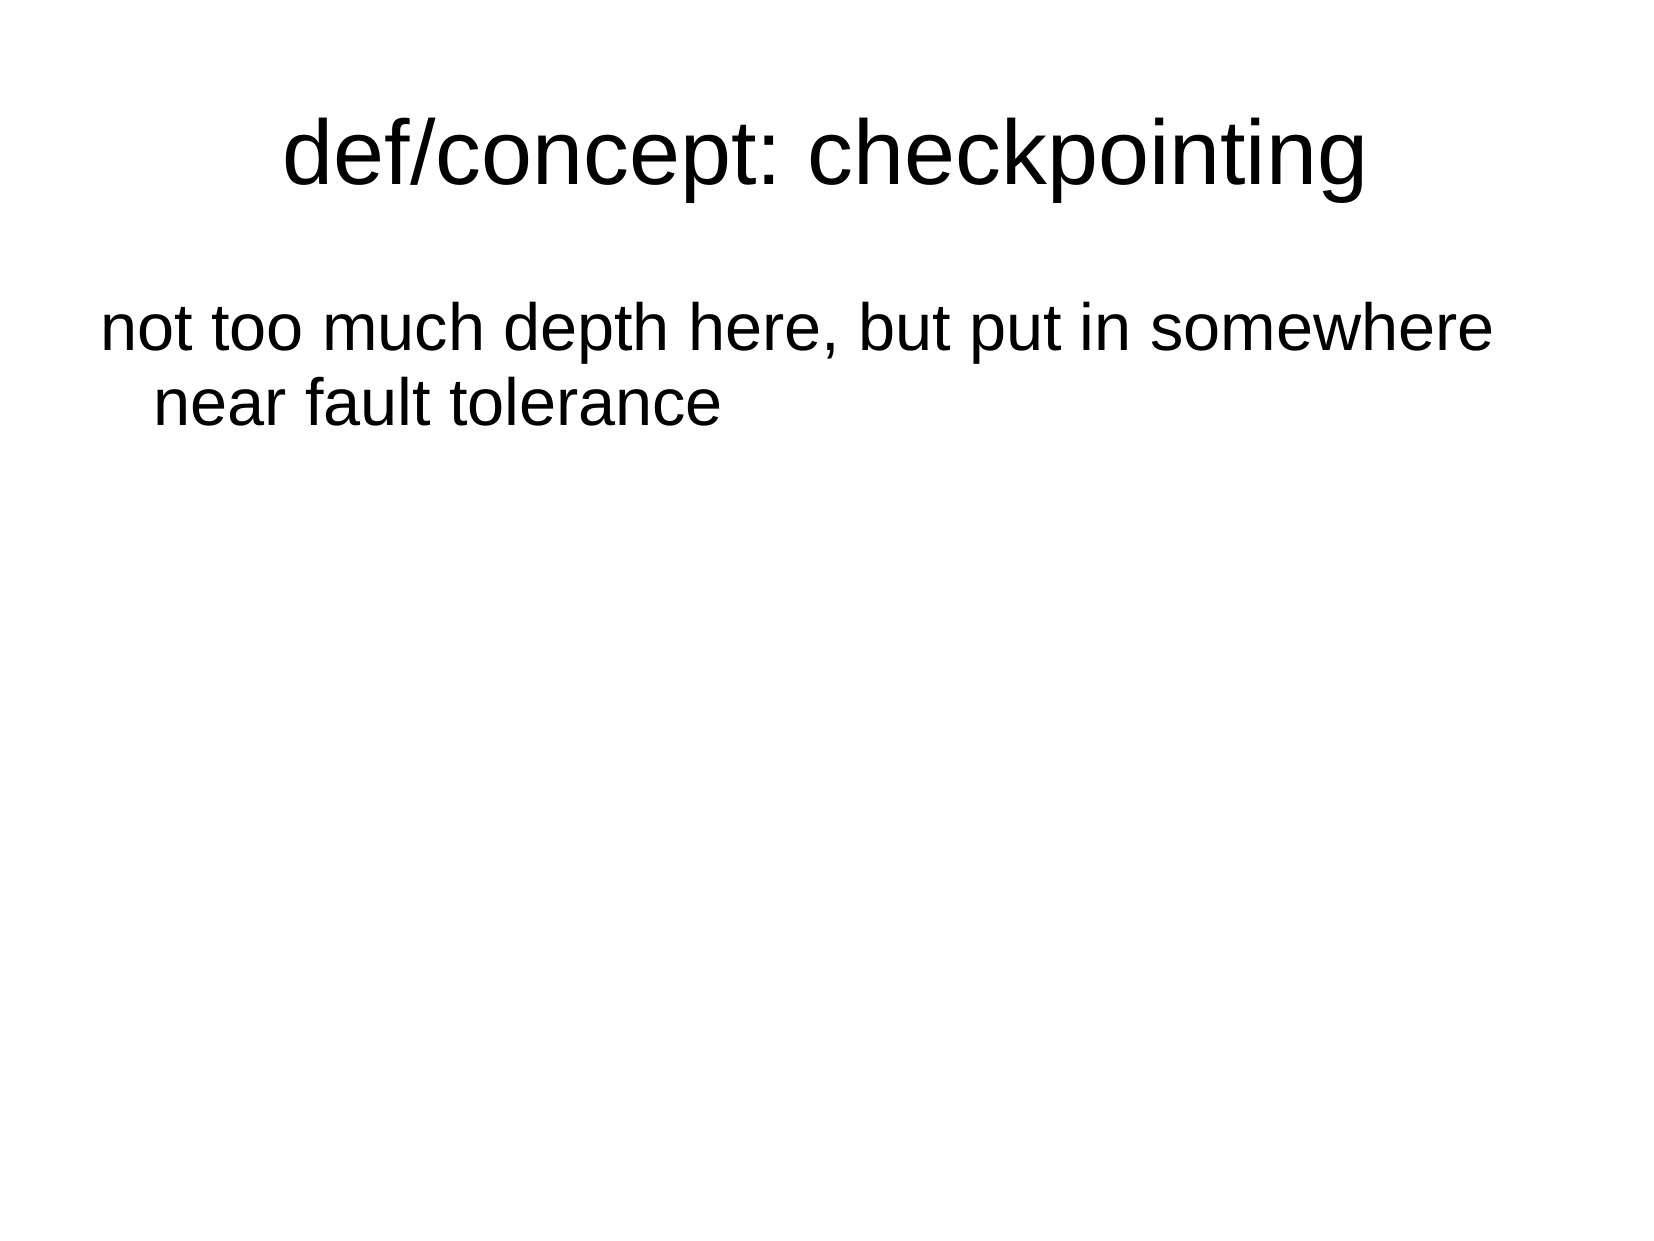

# def/concept: checkpointing
not too much depth here, but put in somewhere near fault tolerance